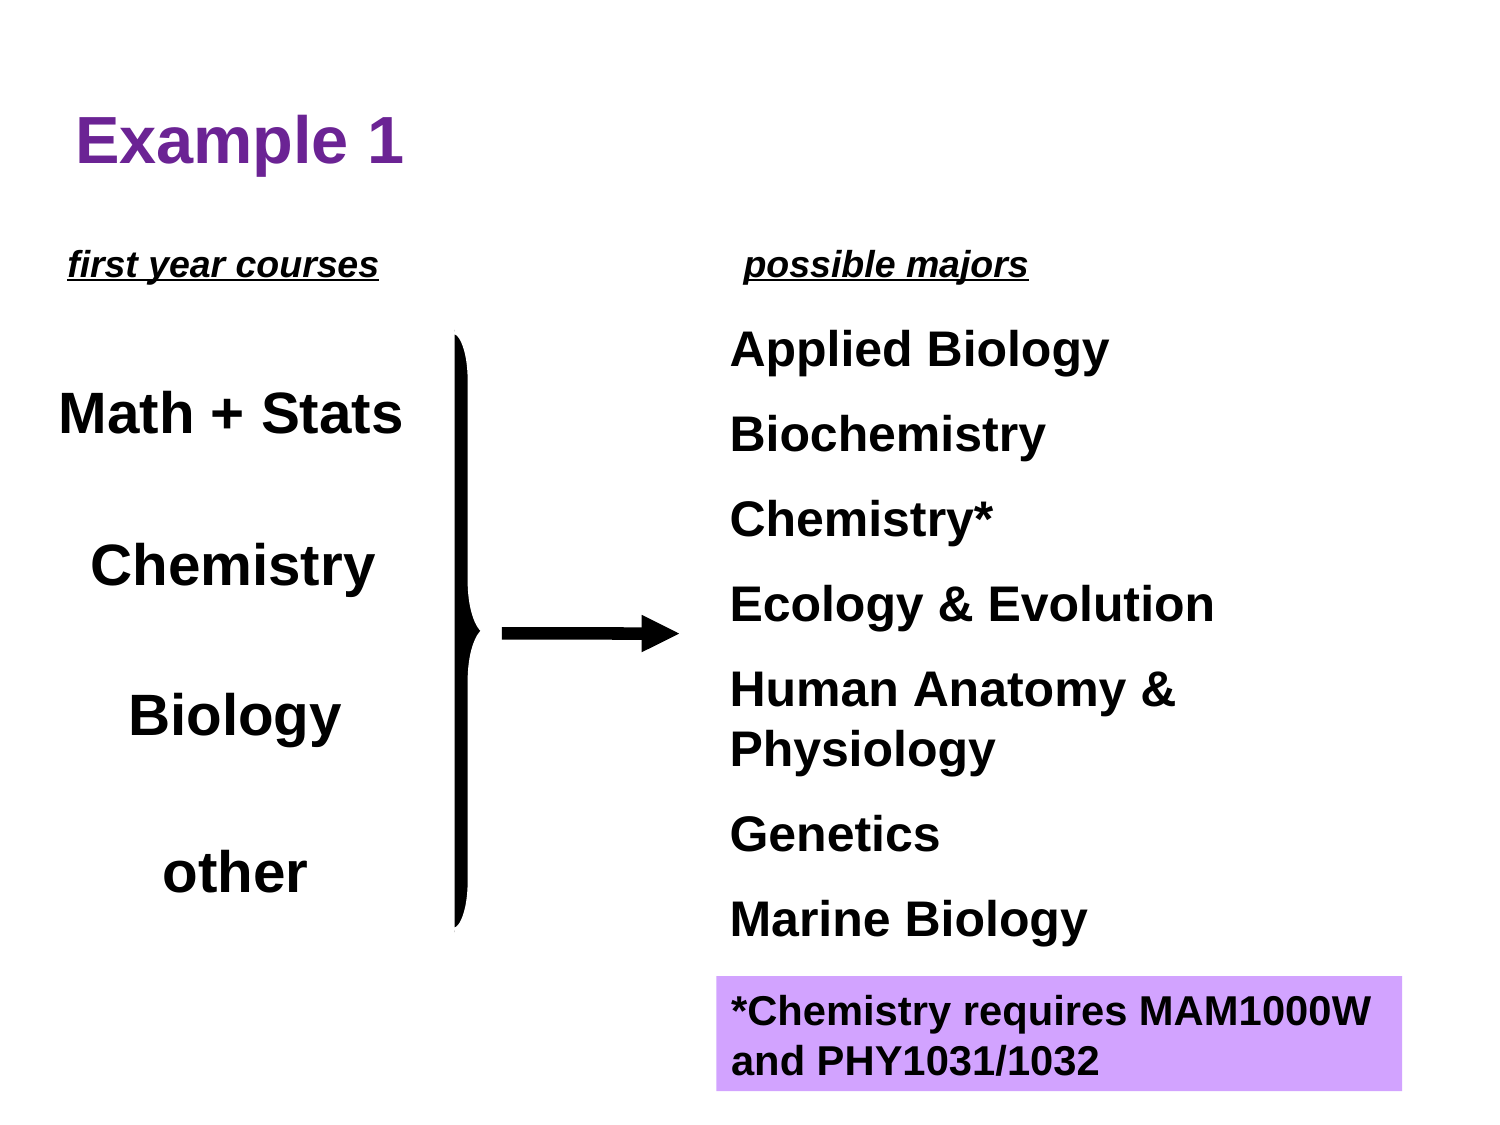

# Example 1
first year courses
possible majors
Applied Biology
Biochemistry
Chemistry*
Ecology & Evolution
Human Anatomy & Physiology
Genetics
Marine Biology
Math + Stats
Chemistry
Biology
other
*Chemistry requires MAM1000W
and PHY1031/1032